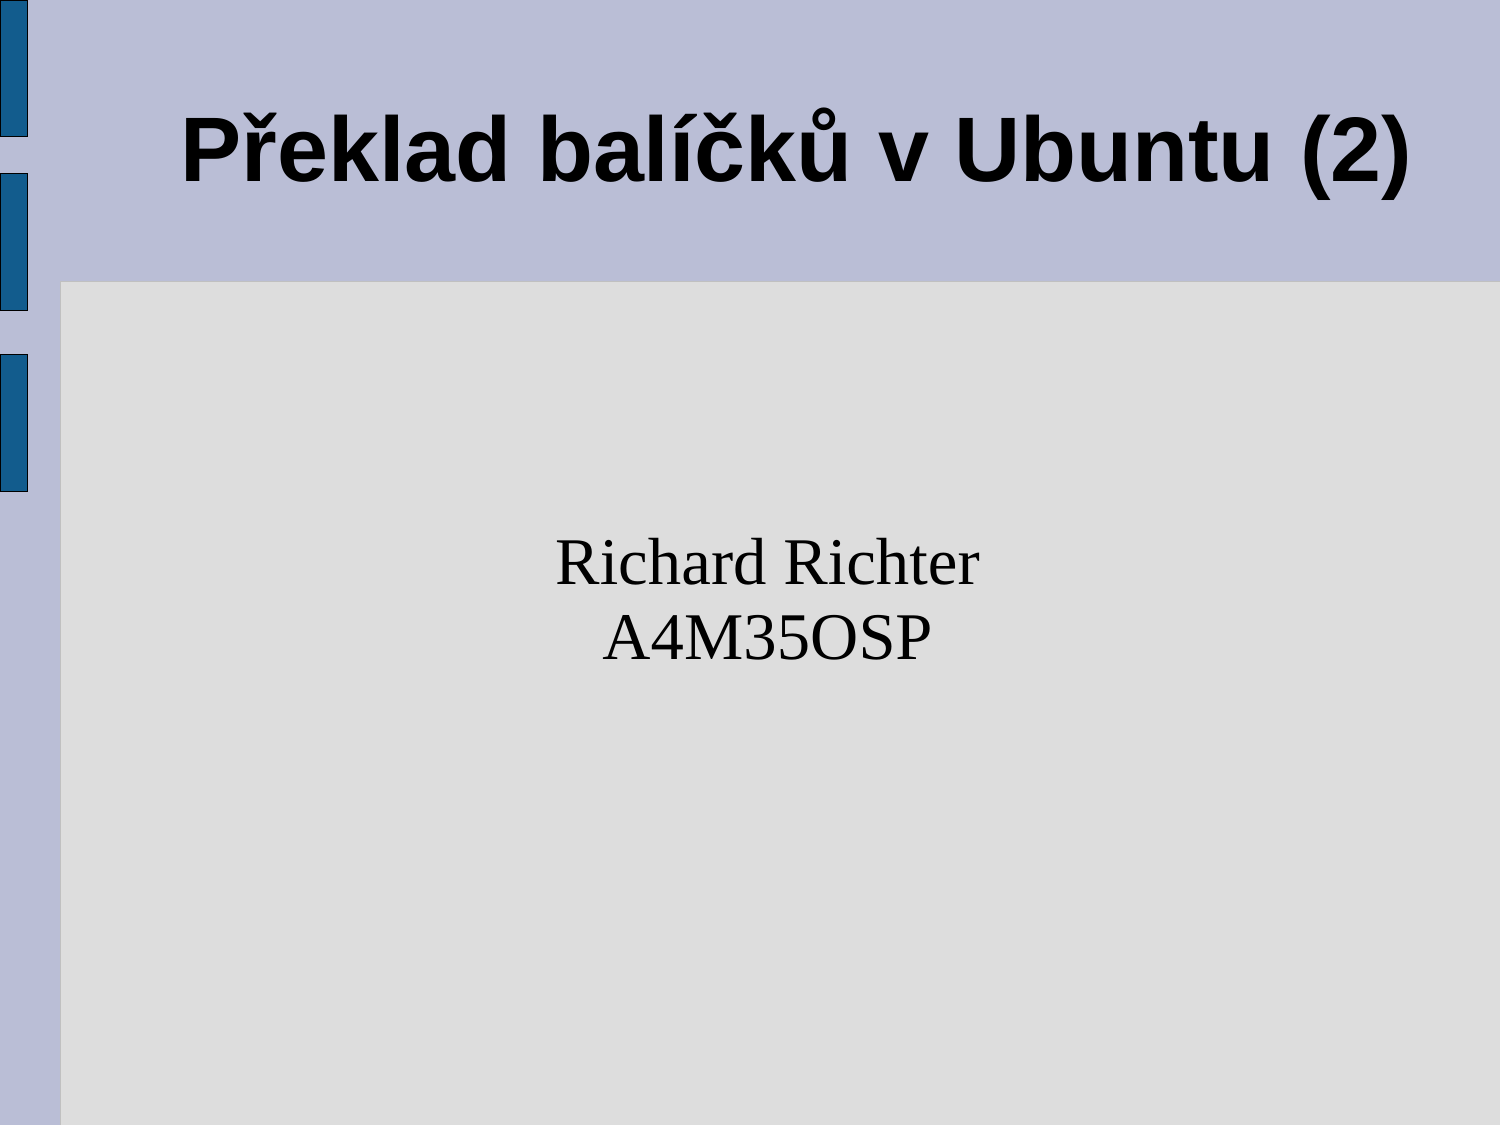

# Překlad balíčků v Ubuntu (2)
Richard Richter
A4M35OSP